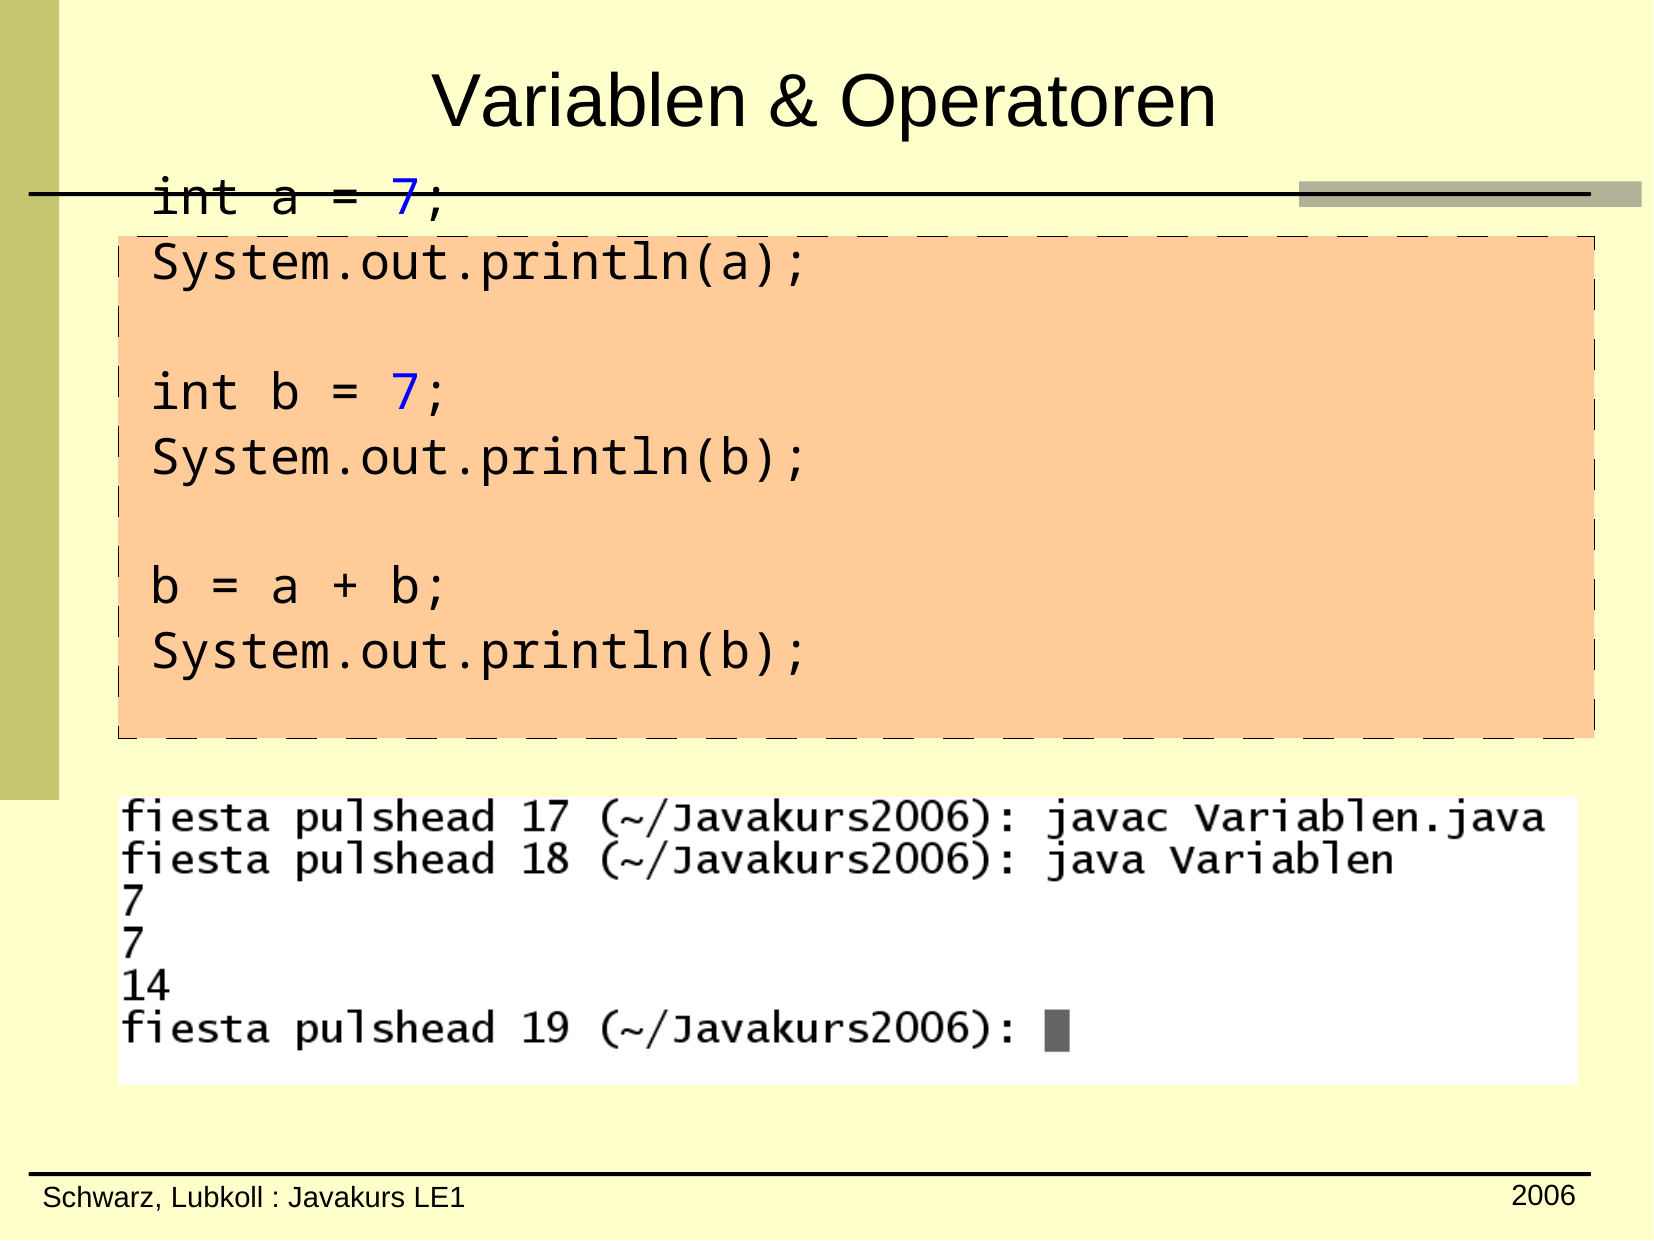

# Variablen & Operatoren
int a = 7;
System.out.println(a);
int b = 7;
System.out.println(b);
b = a + b;
System.out.println(b);